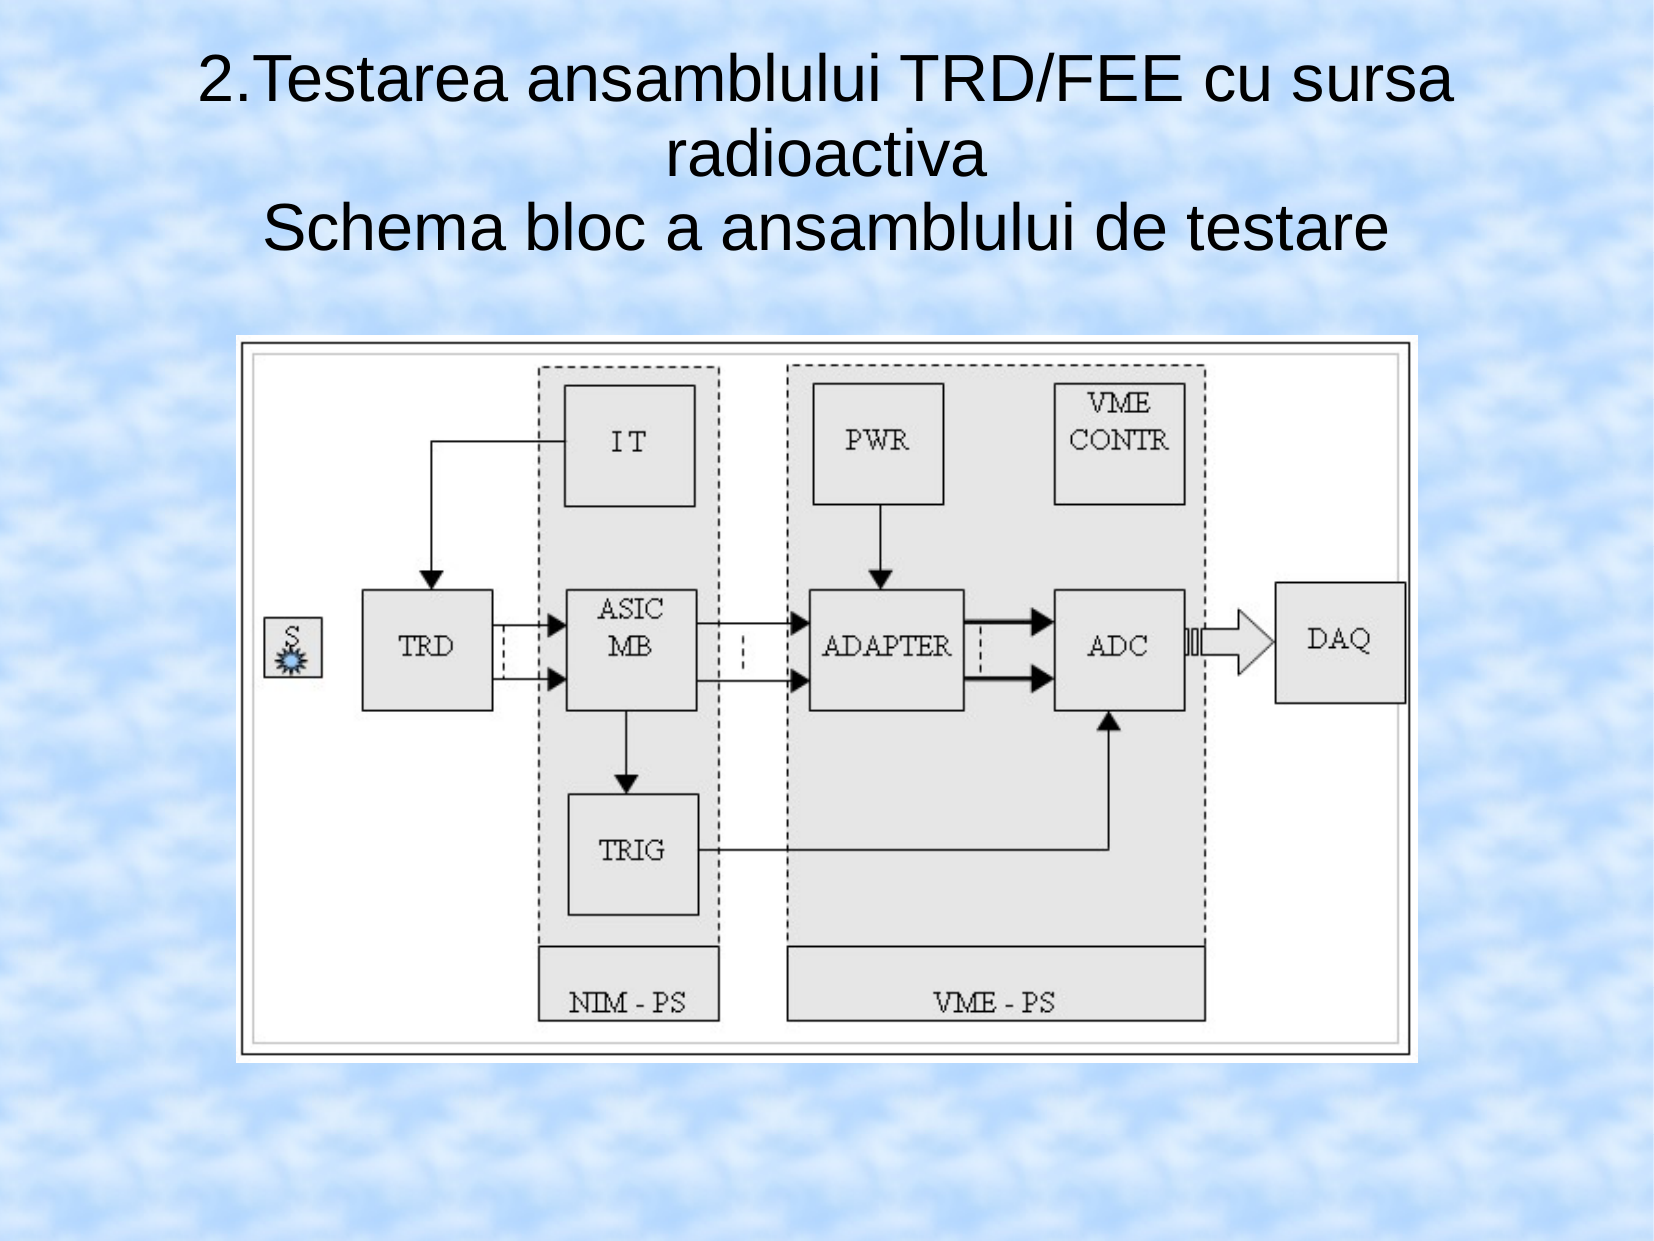

# 2.Testarea ansamblului TRD/FEE cu sursa radioactiva Schema bloc a ansamblului de testare